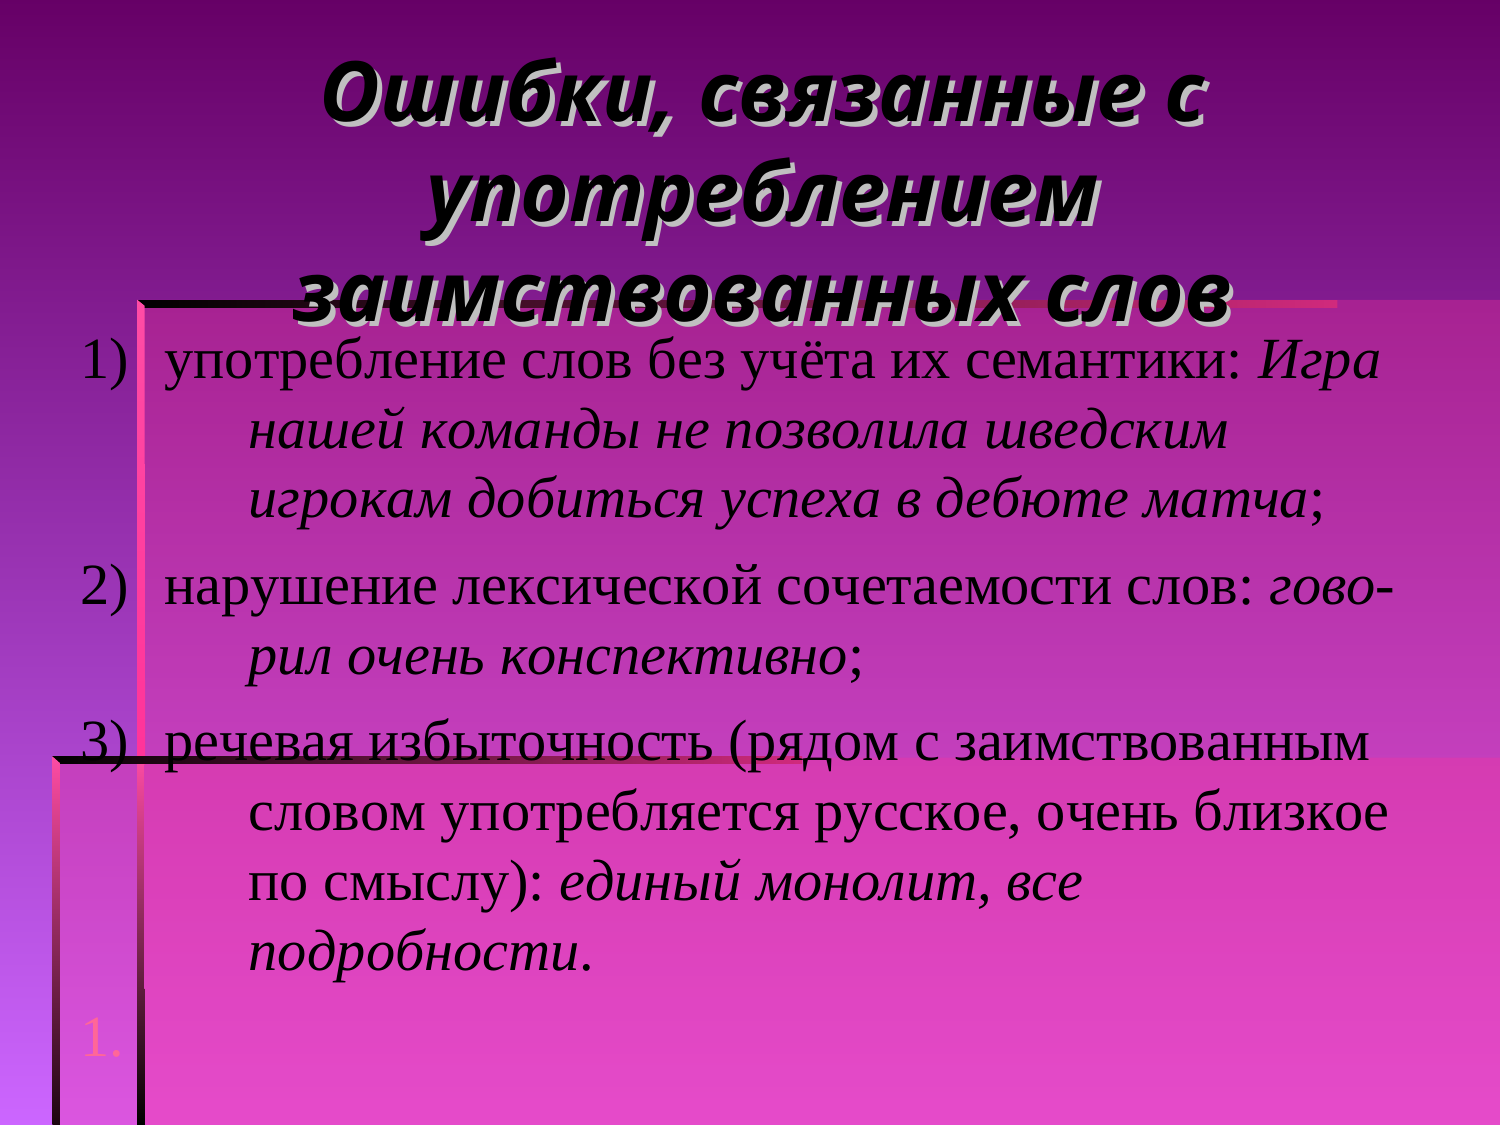

# Ошибки, связанные с употреблением заимствованных слов
употребление слов без учёта их семантики: Игра нашей команды не позволила шведским игрокам добиться успеха в дебюте матча;
нарушение лексической сочетаемости слов: гово-рил очень конспективно;
речевая избыточность (рядом с заимствованным словом употребляется русское, очень близкое по смыслу): единый монолит, все подробности.